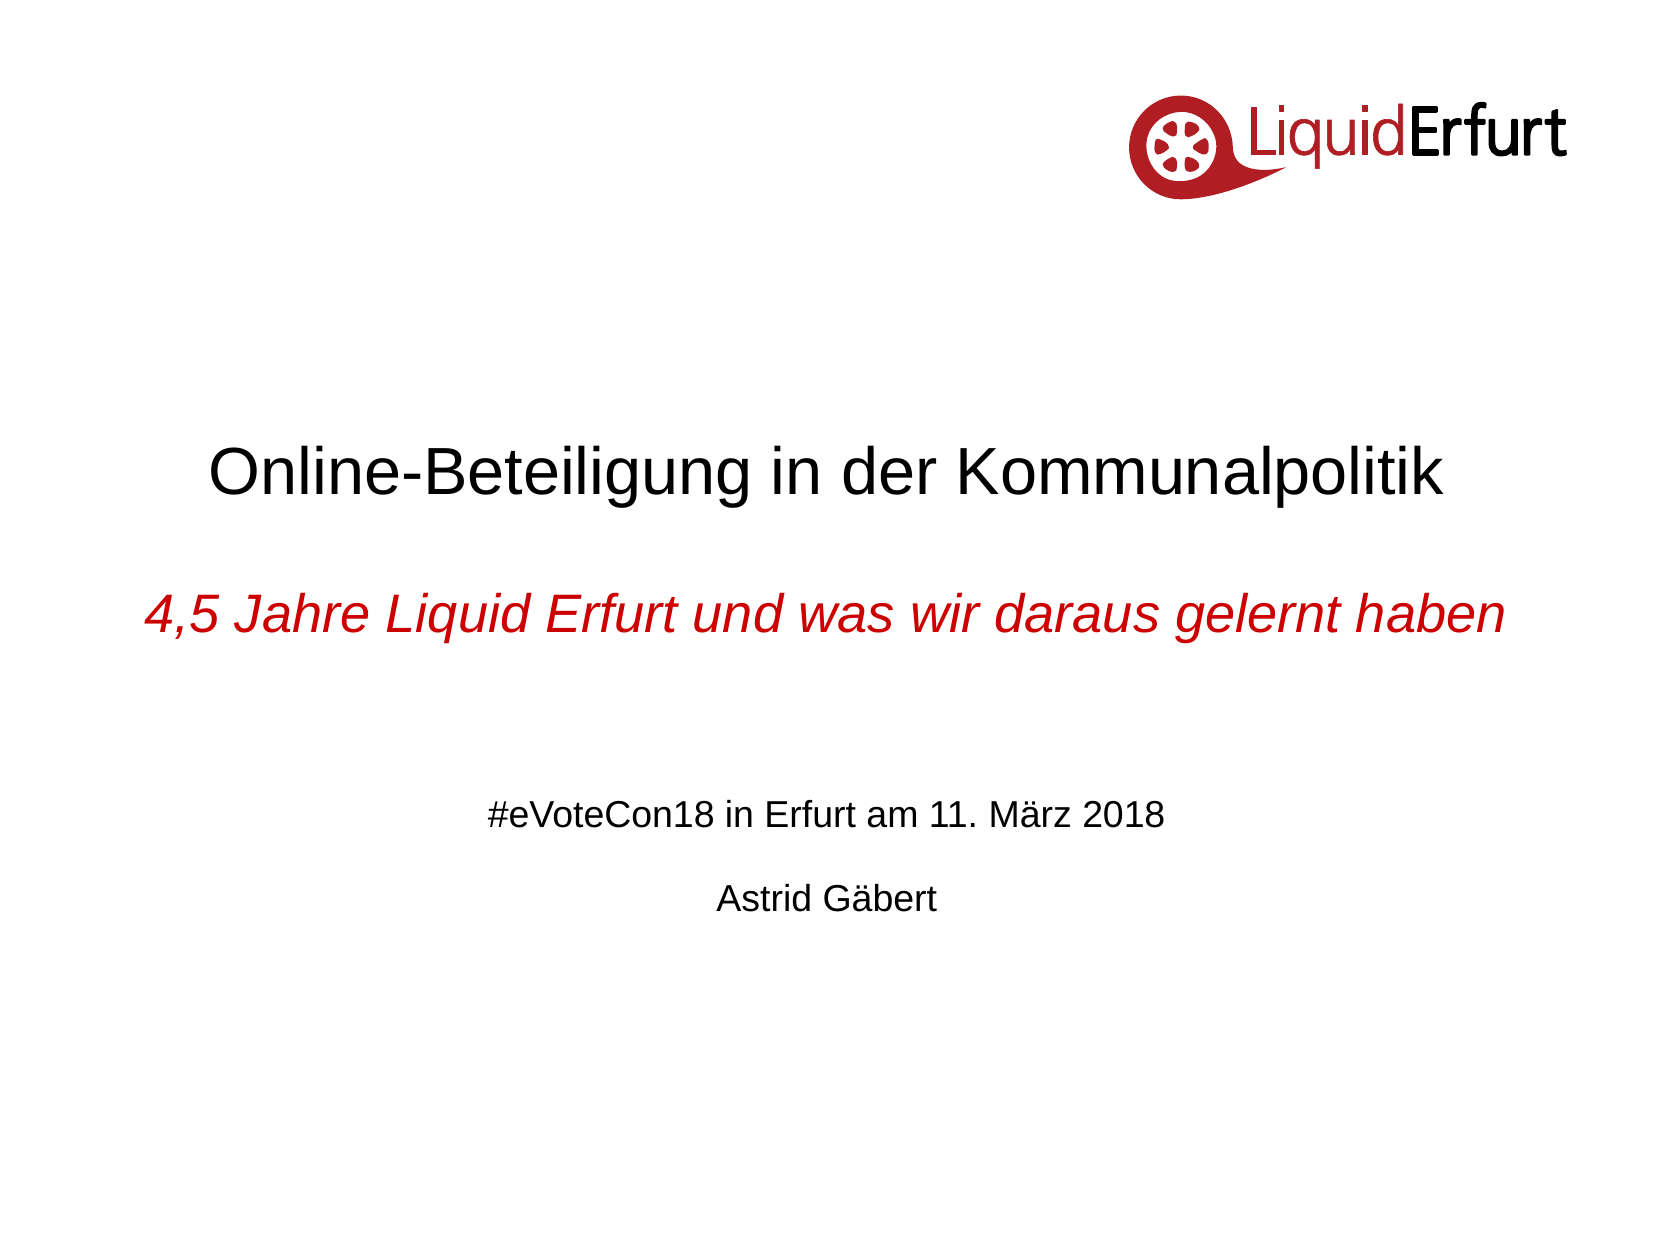

# Online-Beteiligung in der Kommunalpolitik
4,5 Jahre Liquid Erfurt und was wir daraus gelernt haben
#eVoteCon18 in Erfurt am 11. März 2018
Astrid Gäbert